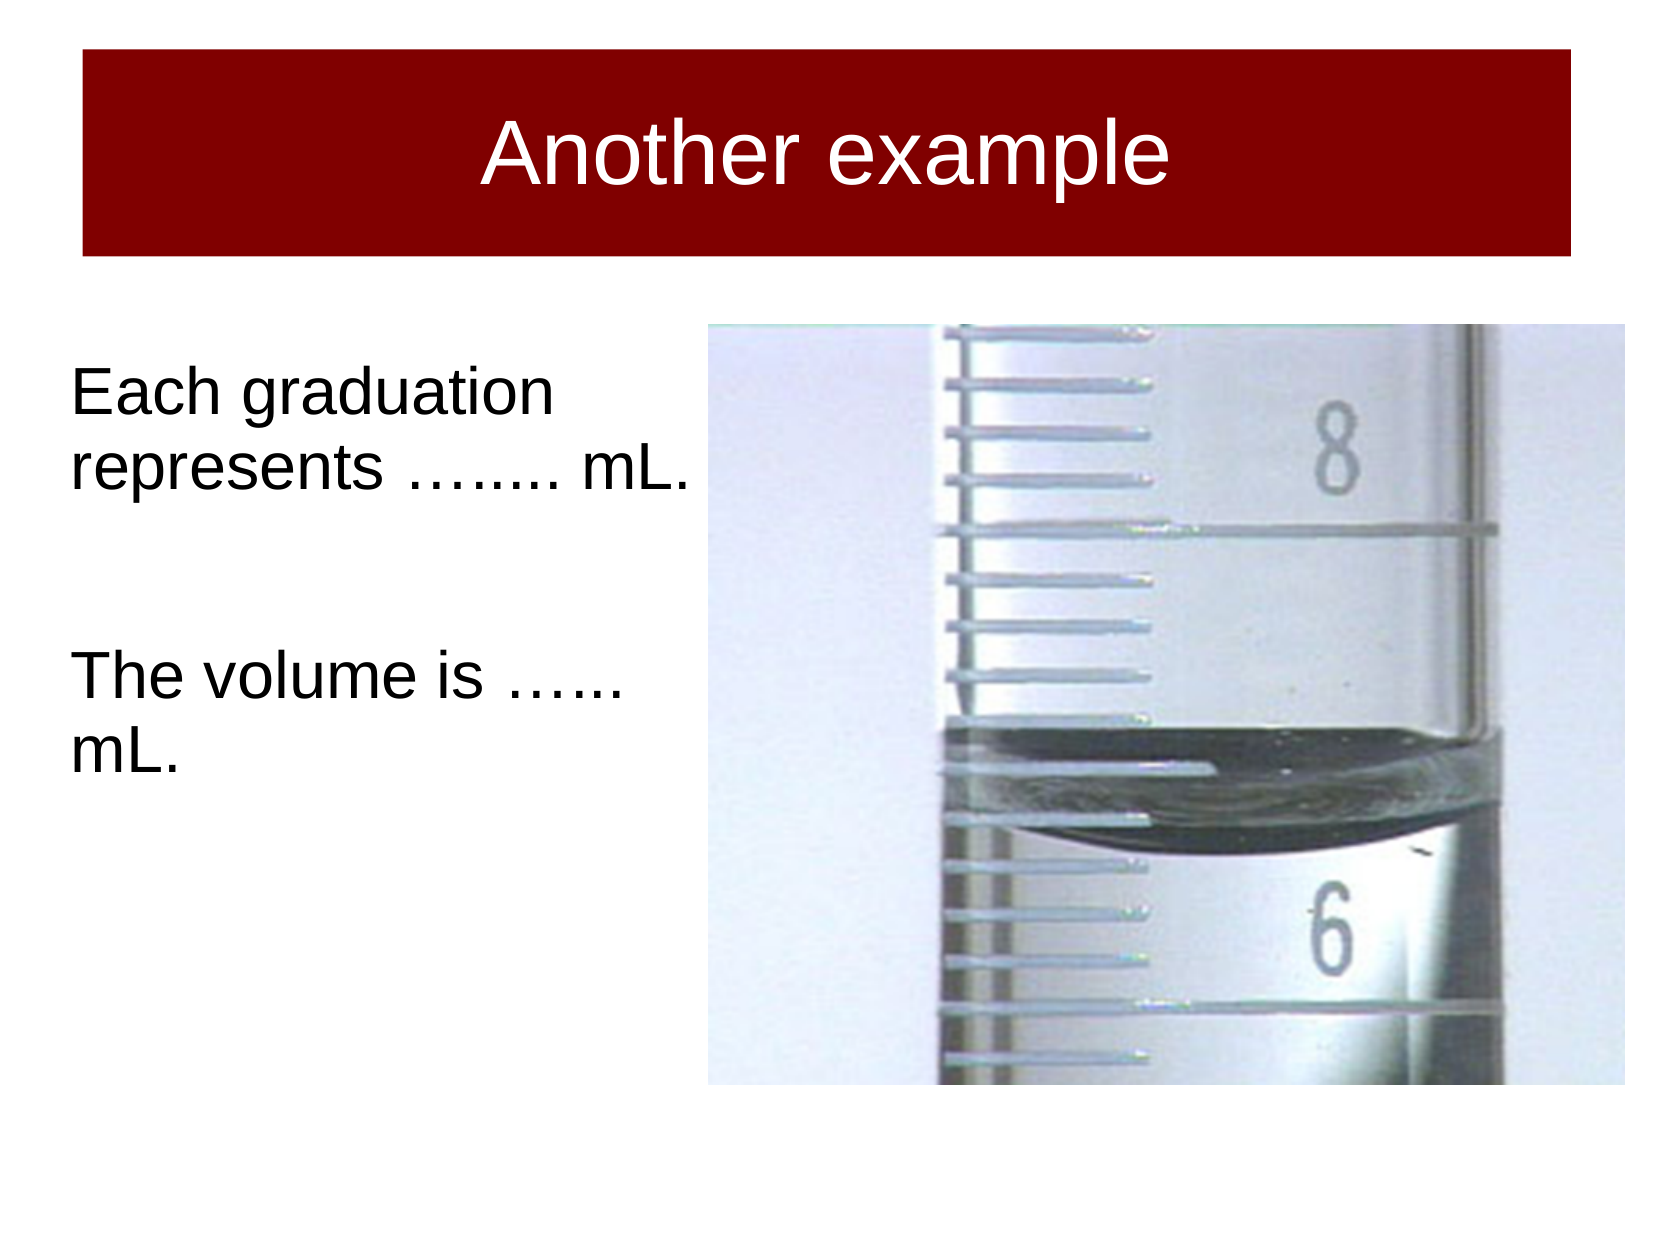

# Another example
Each graduation represents …..... mL.
The volume is …... mL.